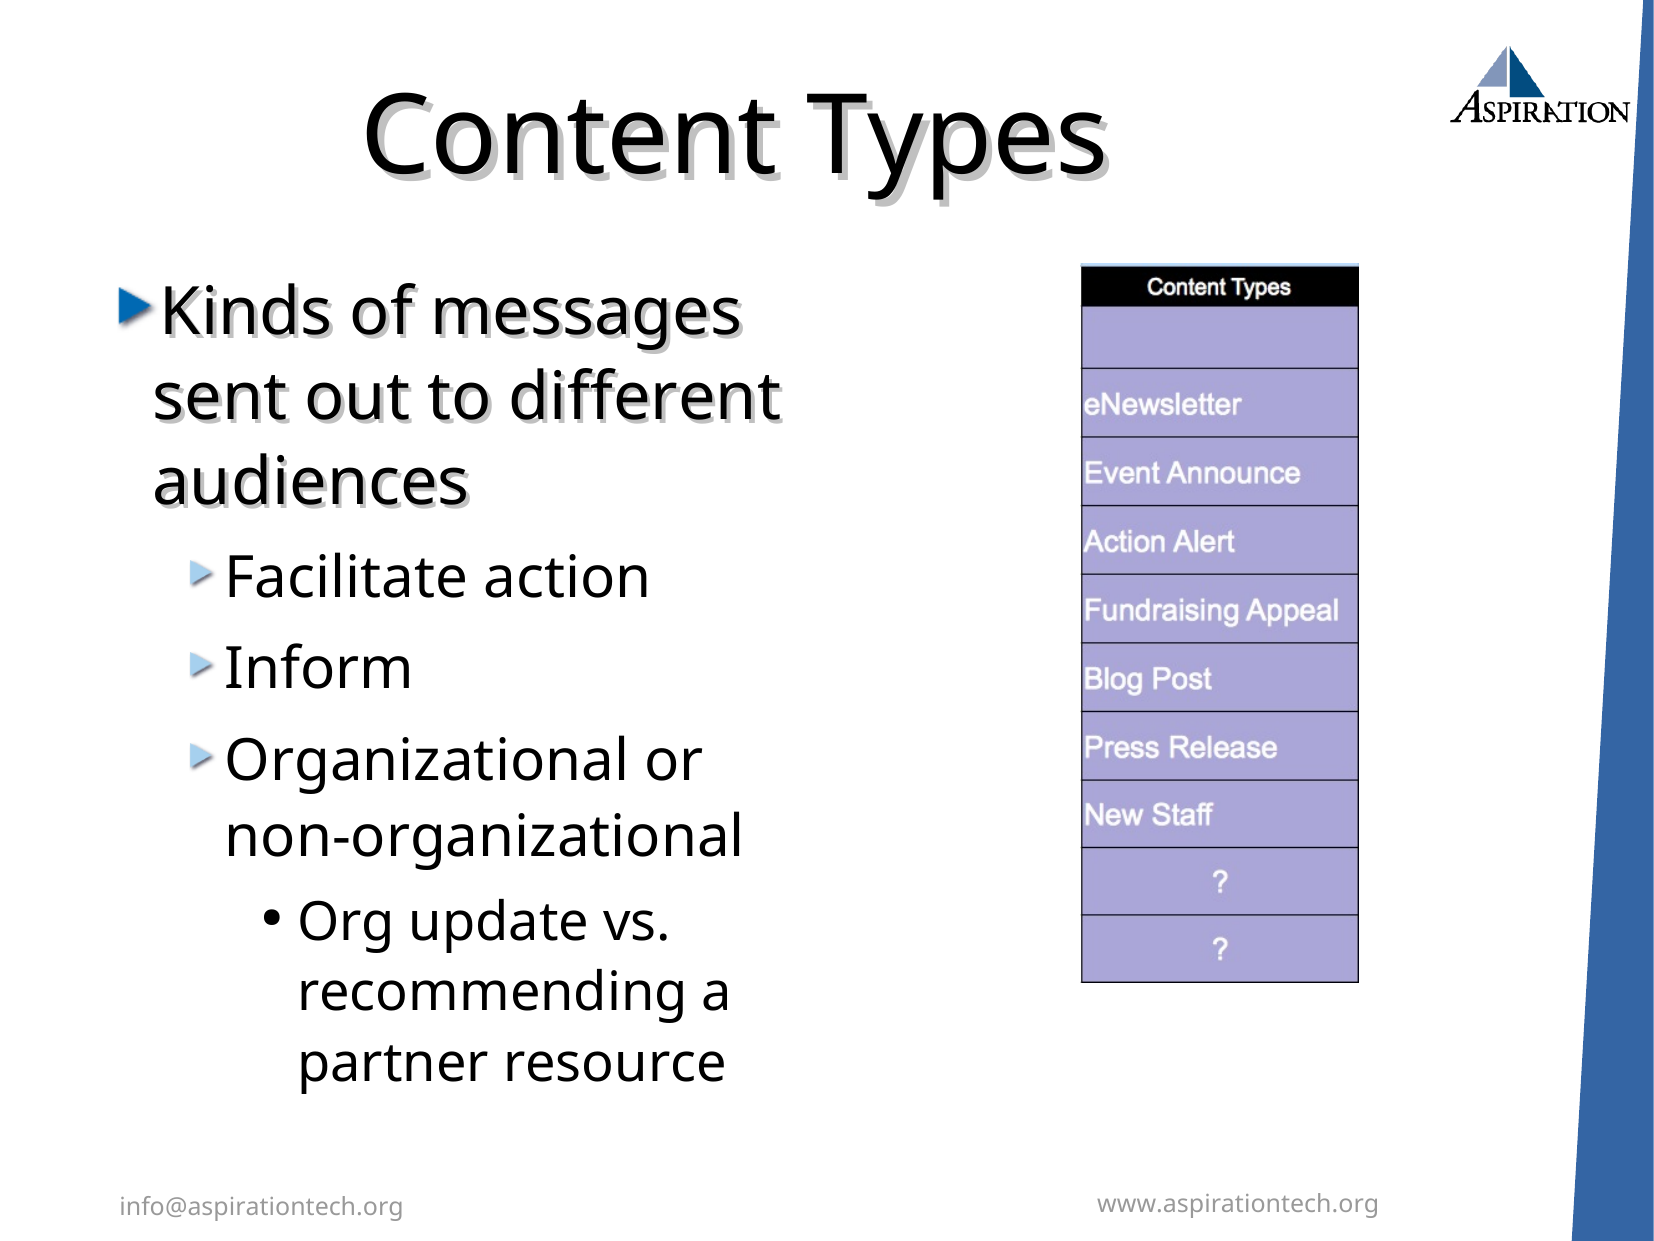

# Content Types
Kinds of messages sent out to different audiences
Facilitate action
Inform
Organizational or non-organizational
Org update vs. recommending a partner resource